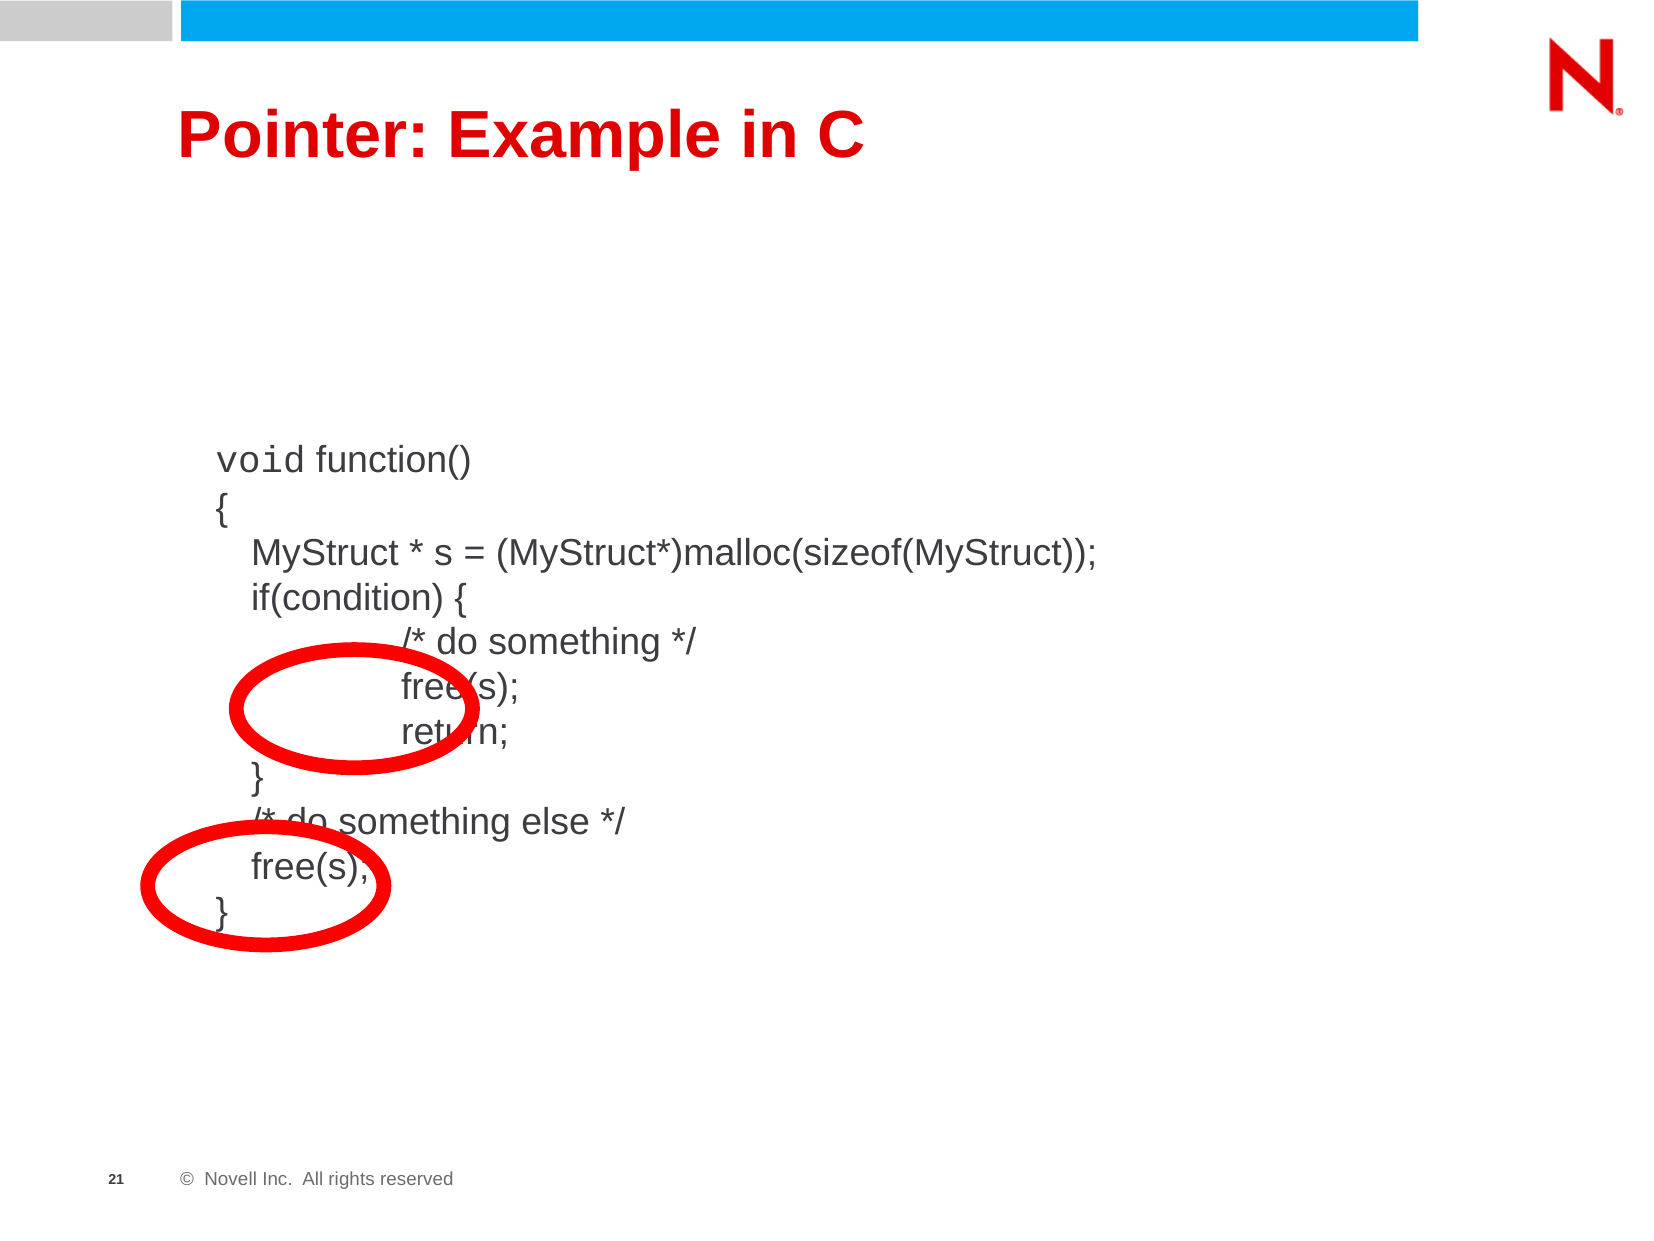

# Pointer: Example in C
void function()
{
	MyStruct * s = (MyStruct*)malloc(sizeof(MyStruct));
	if(condition) {
		/* do something */
		free(s);
		return;
	}
	/* do something else */
	free(s);
}